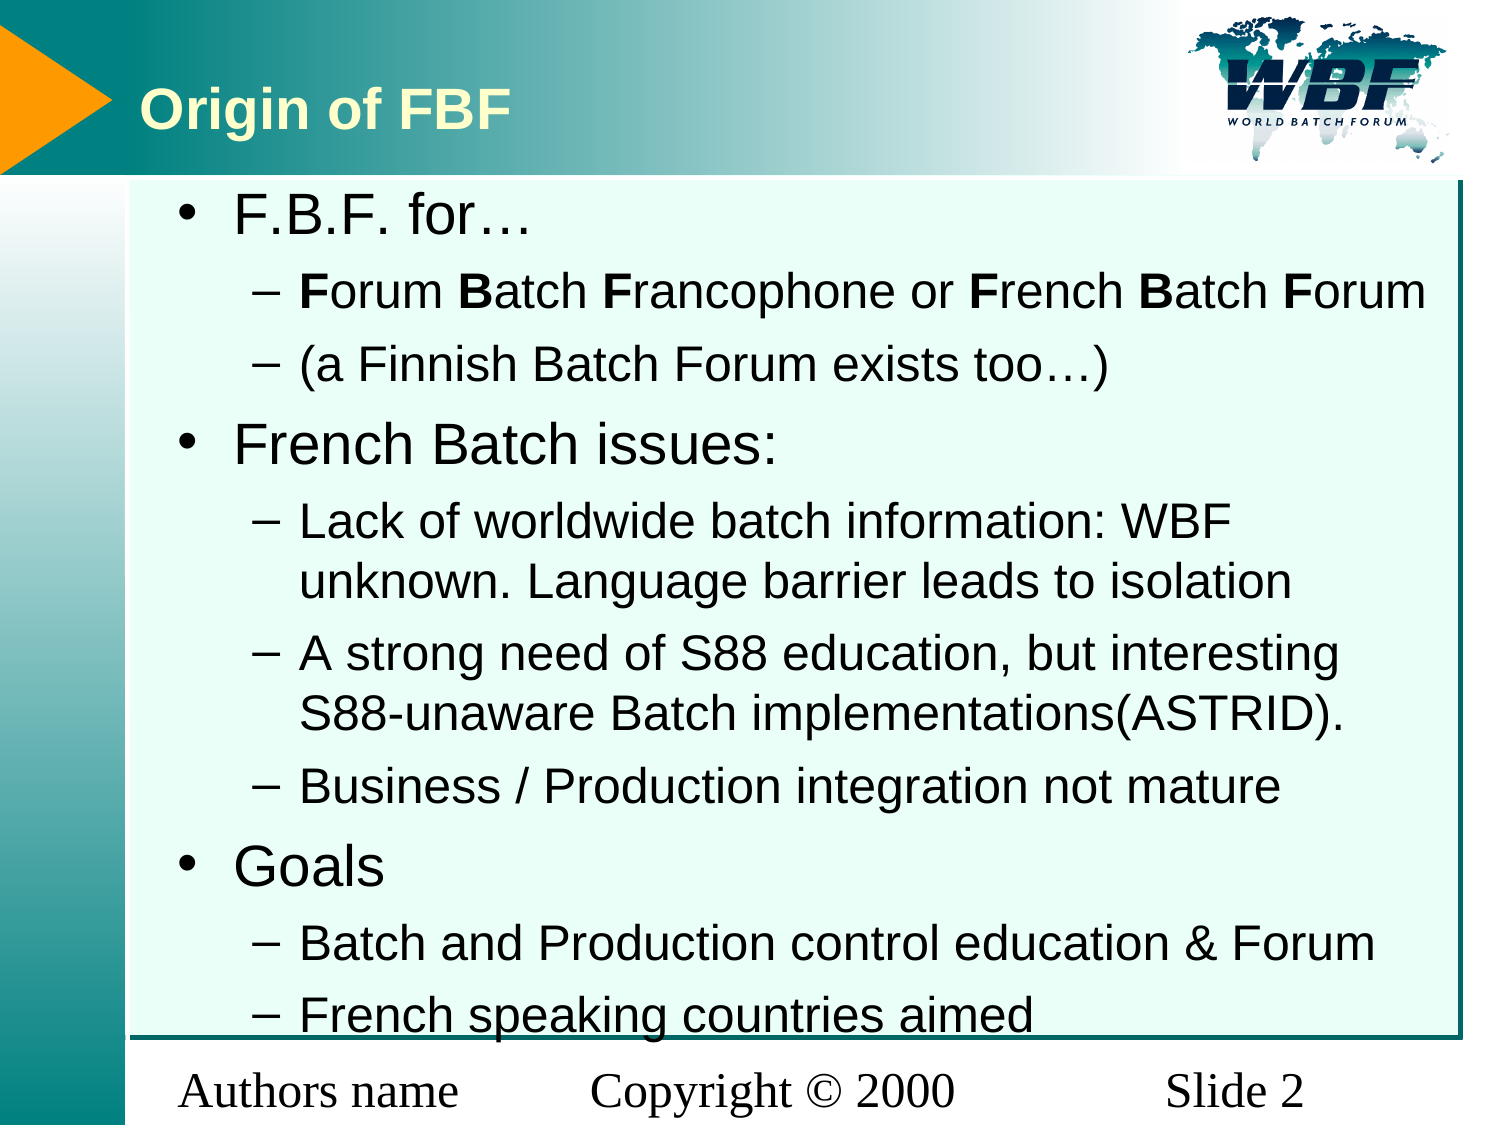

# Origin of FBF
F.B.F. for…
Forum Batch Francophone or French Batch Forum
(a Finnish Batch Forum exists too…)
French Batch issues:
Lack of worldwide batch information: WBF unknown. Language barrier leads to isolation
A strong need of S88 education, but interesting S88-unaware Batch implementations(ASTRID).
Business / Production integration not mature
Goals
Batch and Production control education & Forum
French speaking countries aimed
2